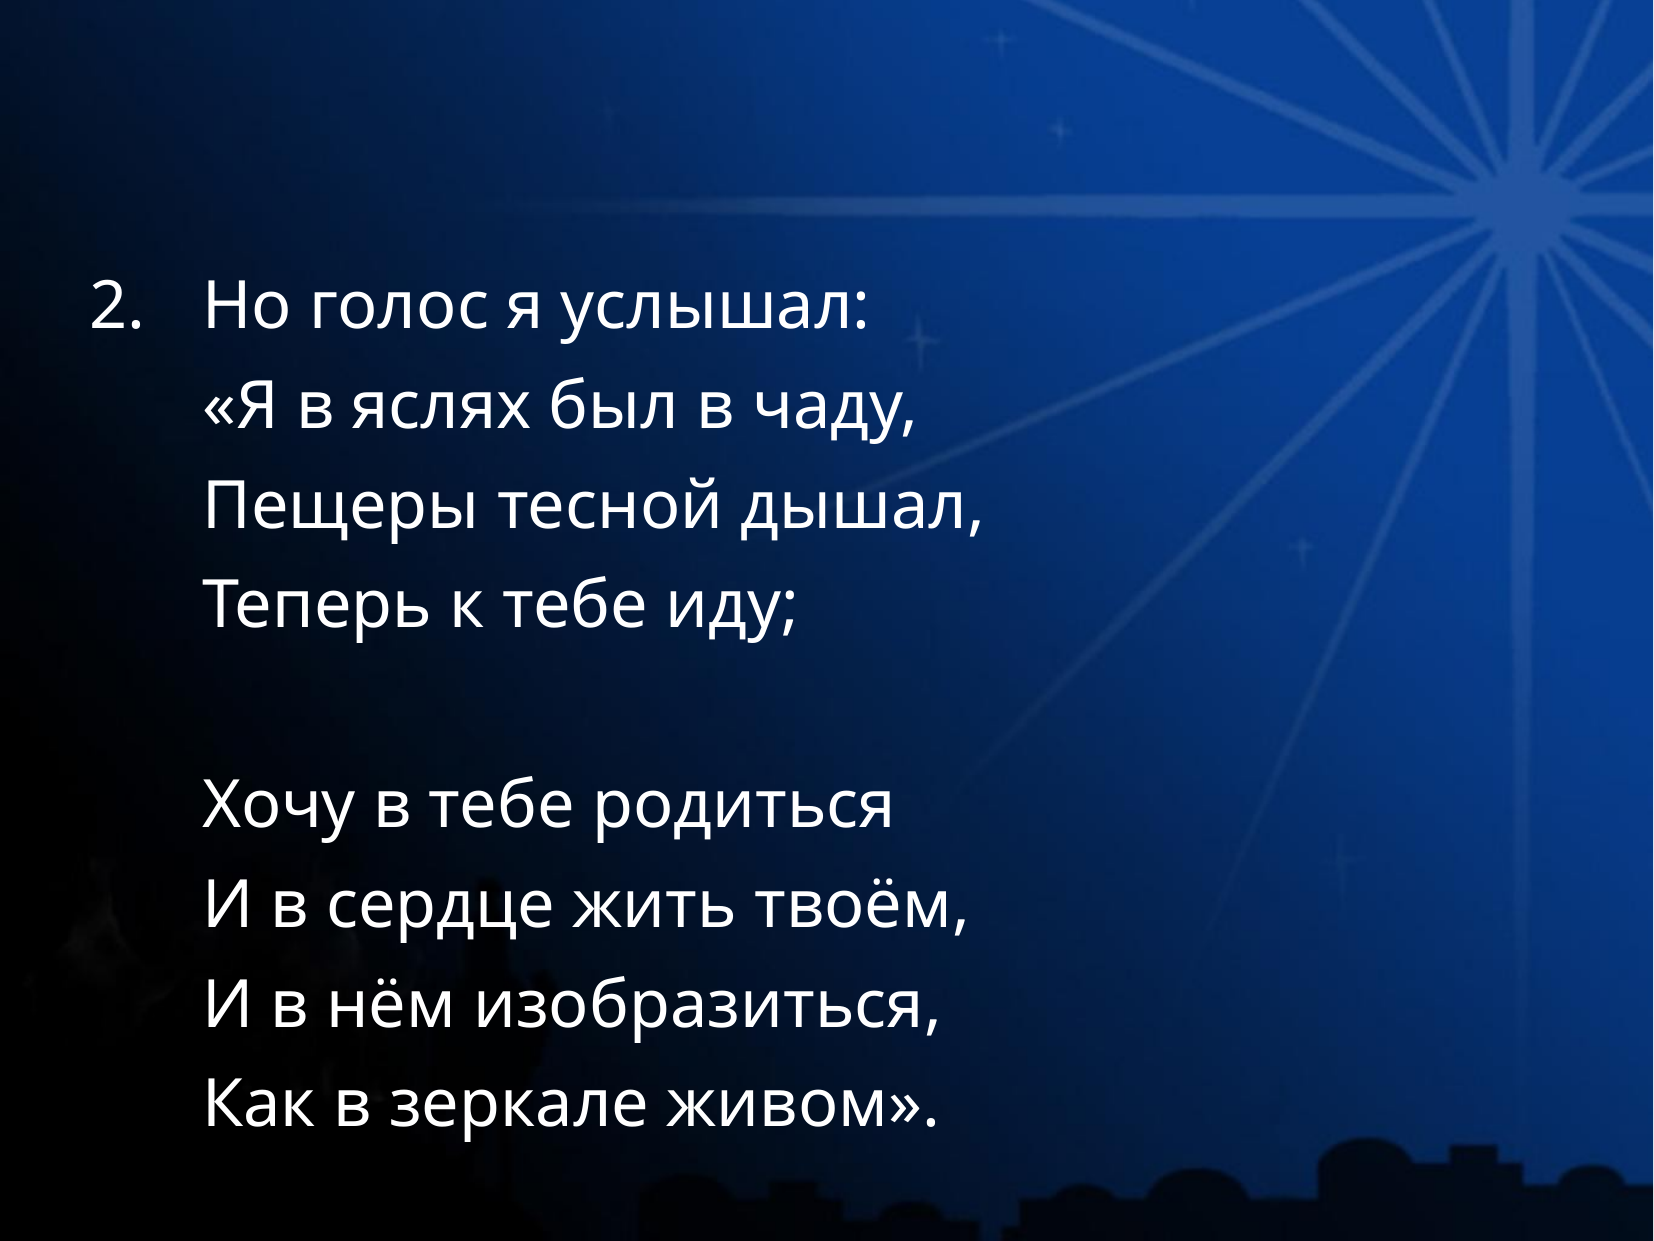

2.	Но голос я услышал:
	«Я в яслях был в чаду,
	Пещеры тесной дышал,
	Теперь к тебе иду;
	Хочу в тебе родиться
	И в сердце жить твоём,
	И в нём изобразиться,
	Как в зеркале живом».